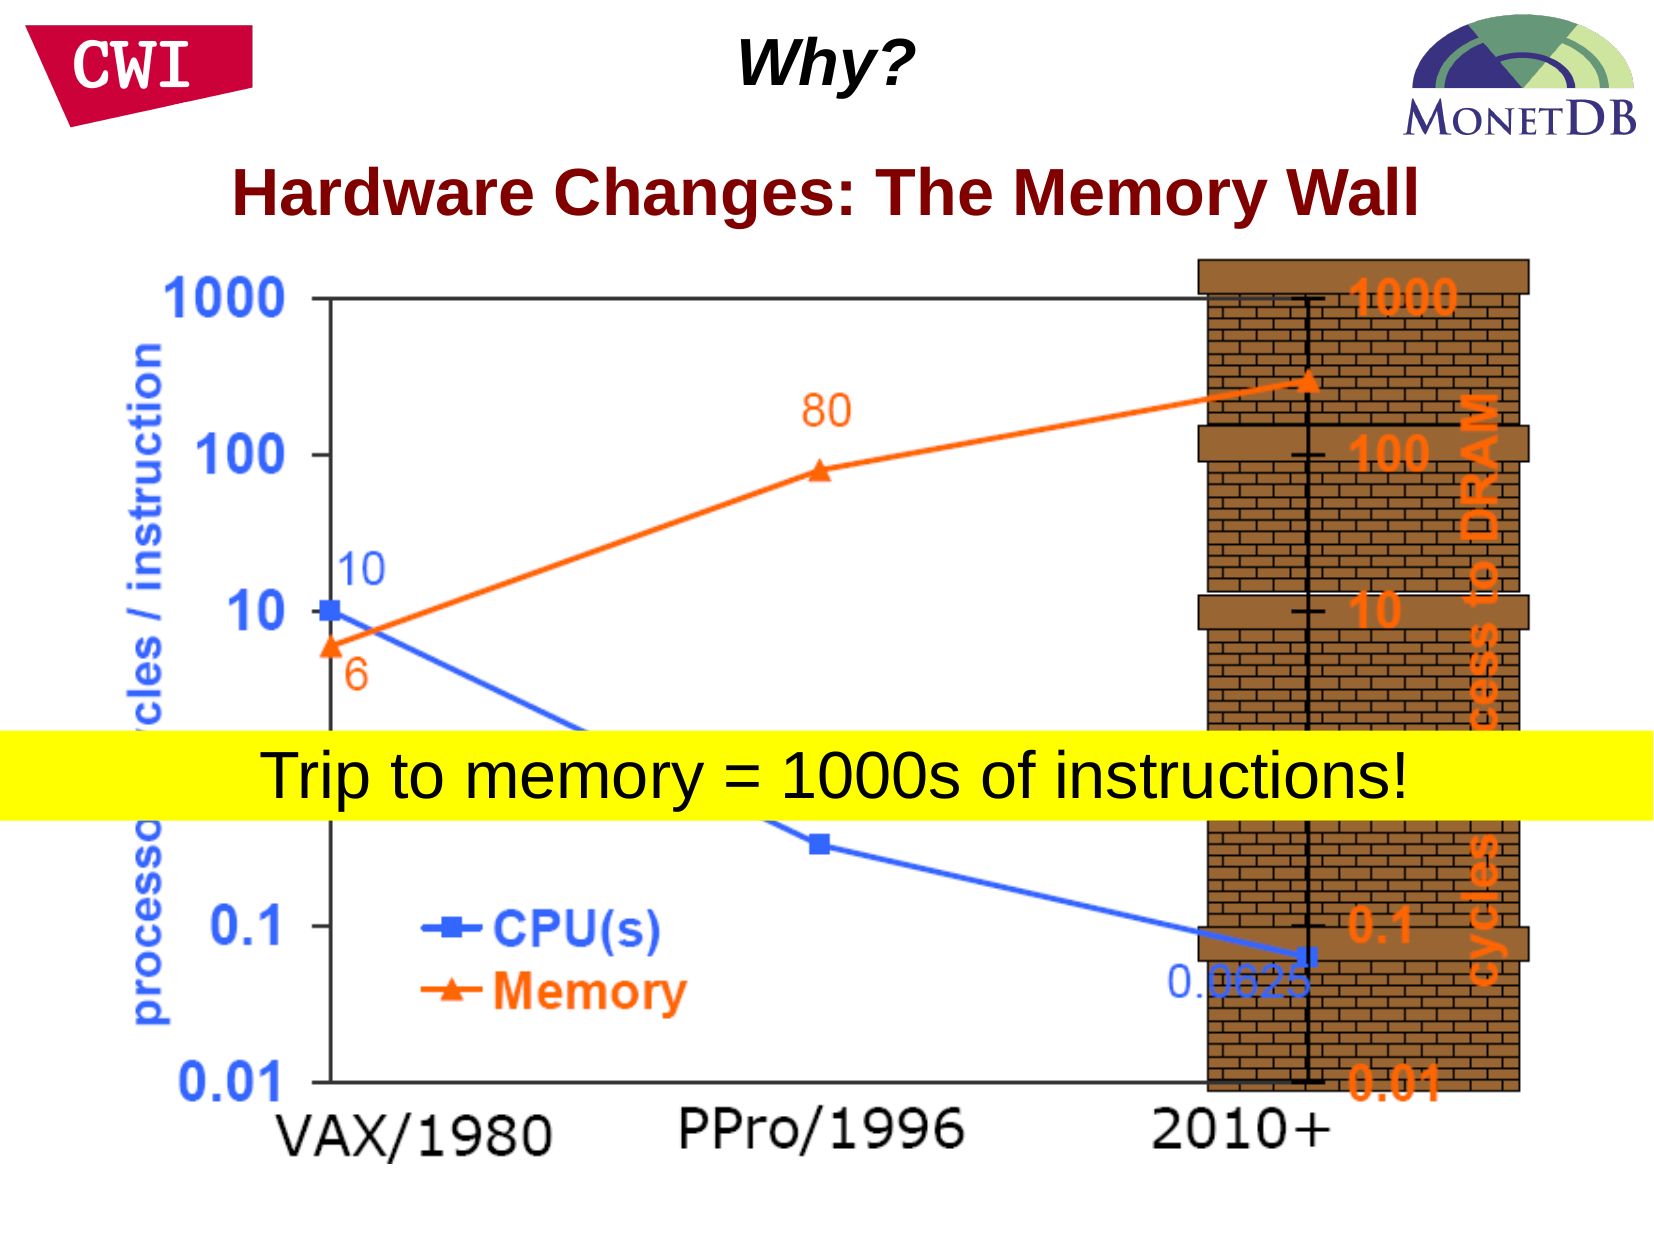

Why?
# Hardware Changes: The Memory Wall
Trip to memory = 1000s of instructions!